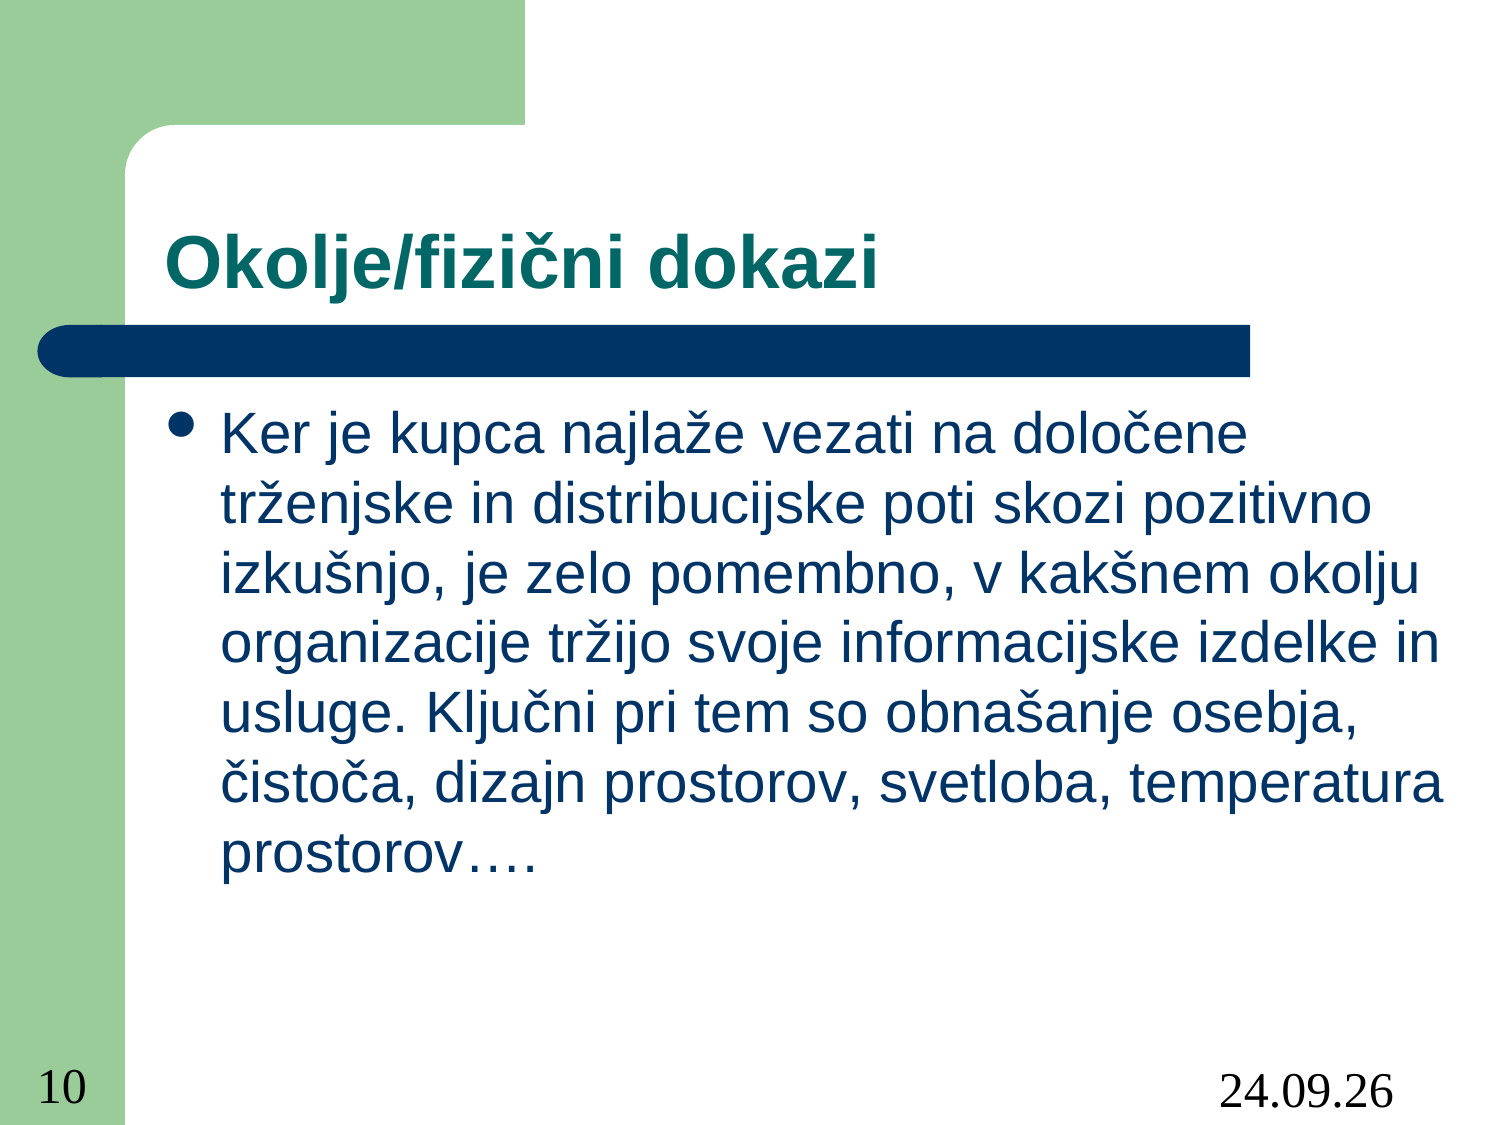

# Okolje/fizični dokazi
Ker je kupca najlaže vezati na določene trženjske in distribucijske poti skozi pozitivno izkušnjo, je zelo pomembno, v kakšnem okolju organizacije tržijo svoje informacijske izdelke in usluge. Ključni pri tem so obnašanje osebja, čistoča, dizajn prostorov, svetloba, temperatura prostorov….
10